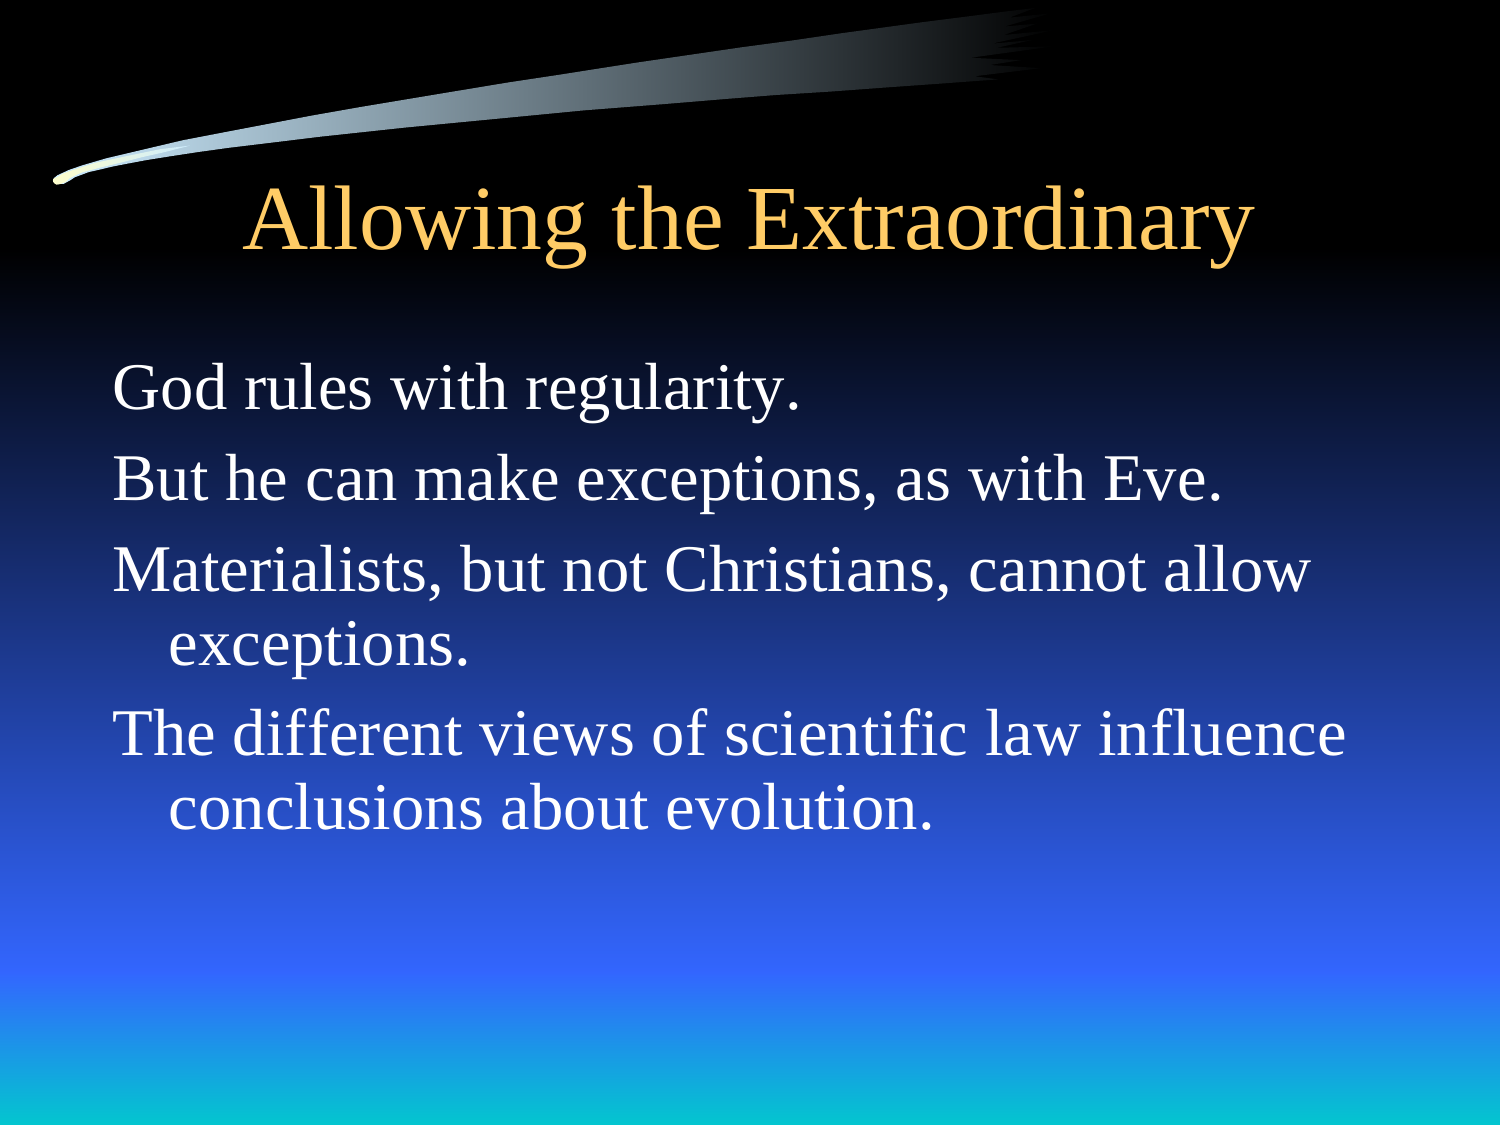

# Allowing the Extraordinary
God rules with regularity.
But he can make exceptions, as with Eve.
Materialists, but not Christians, cannot allow exceptions.
The different views of scientific law influence conclusions about evolution.